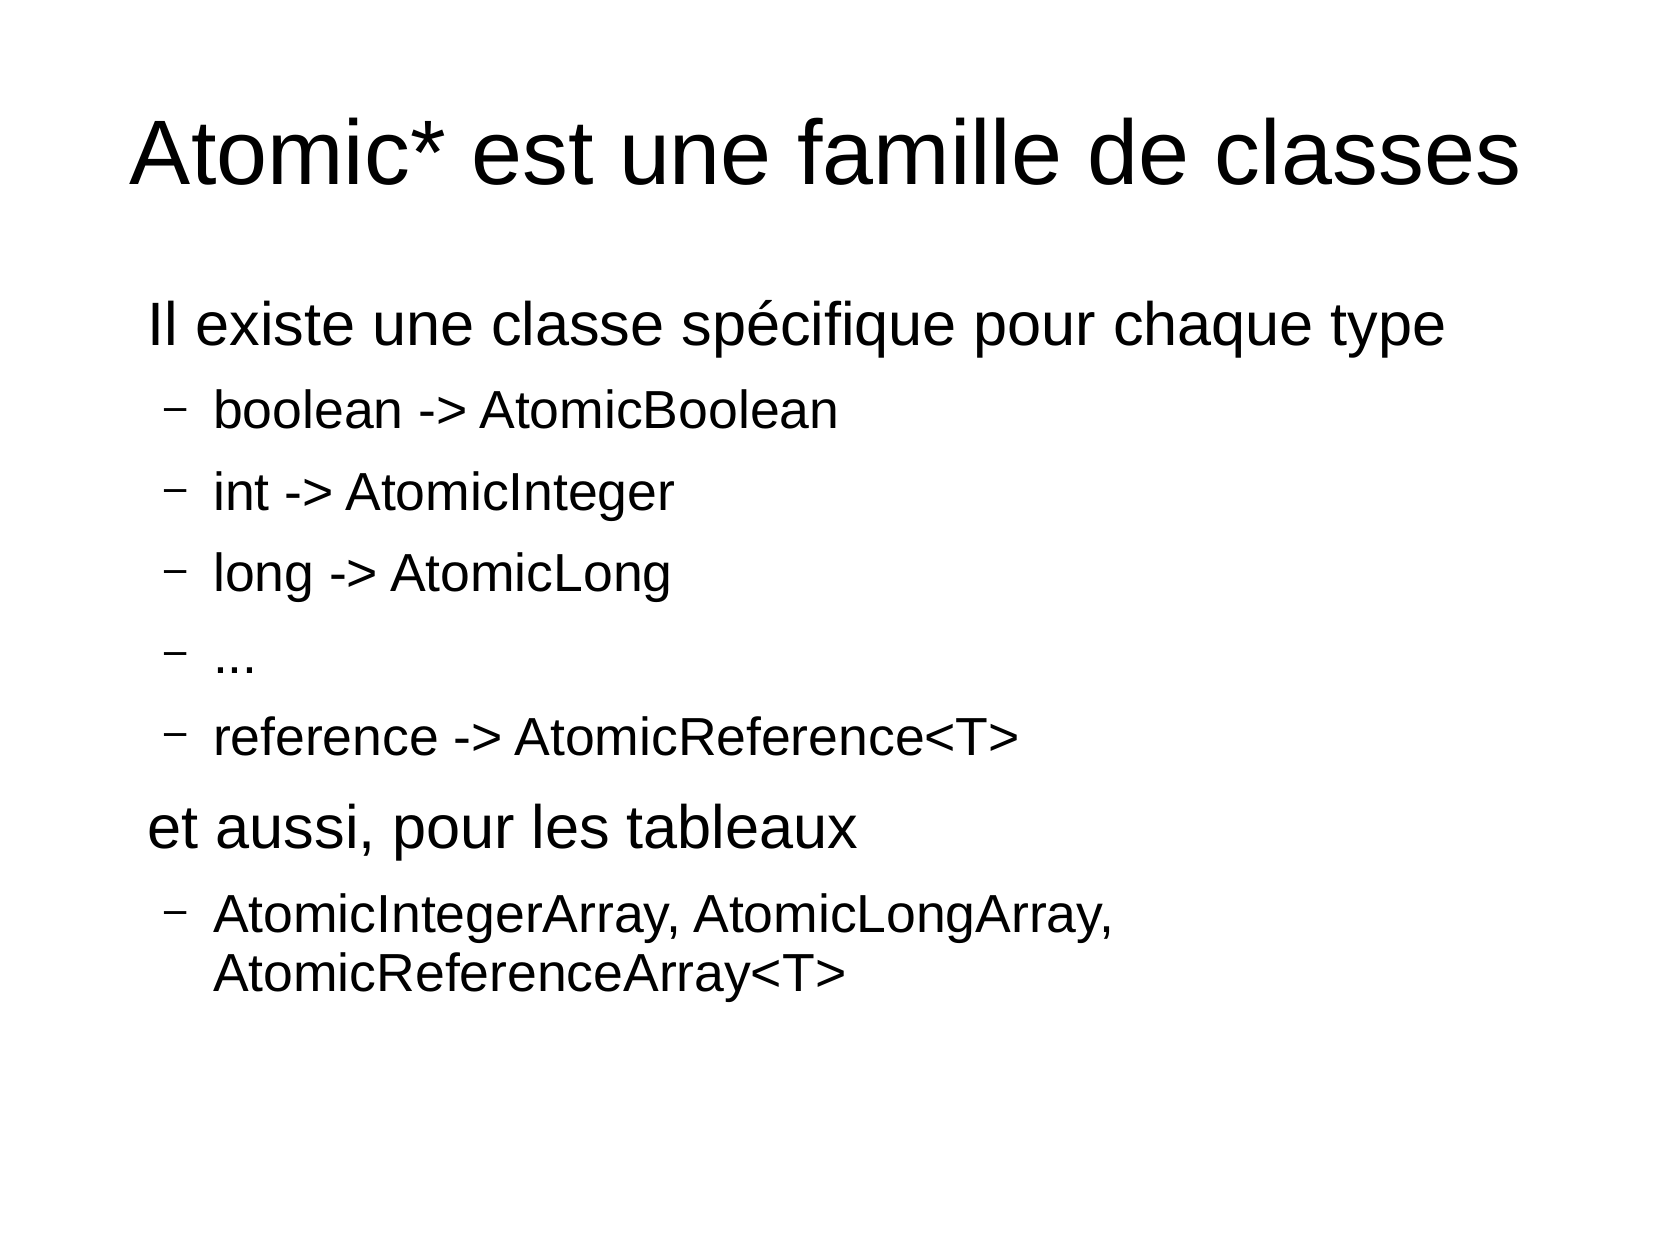

# Atomic* est une famille de classes
Il existe une classe spécifique pour chaque type
boolean -> AtomicBoolean
int -> AtomicInteger
long -> AtomicLong
...
reference -> AtomicReference<T>
et aussi, pour les tableaux
AtomicIntegerArray, AtomicLongArray, AtomicReferenceArray<T>